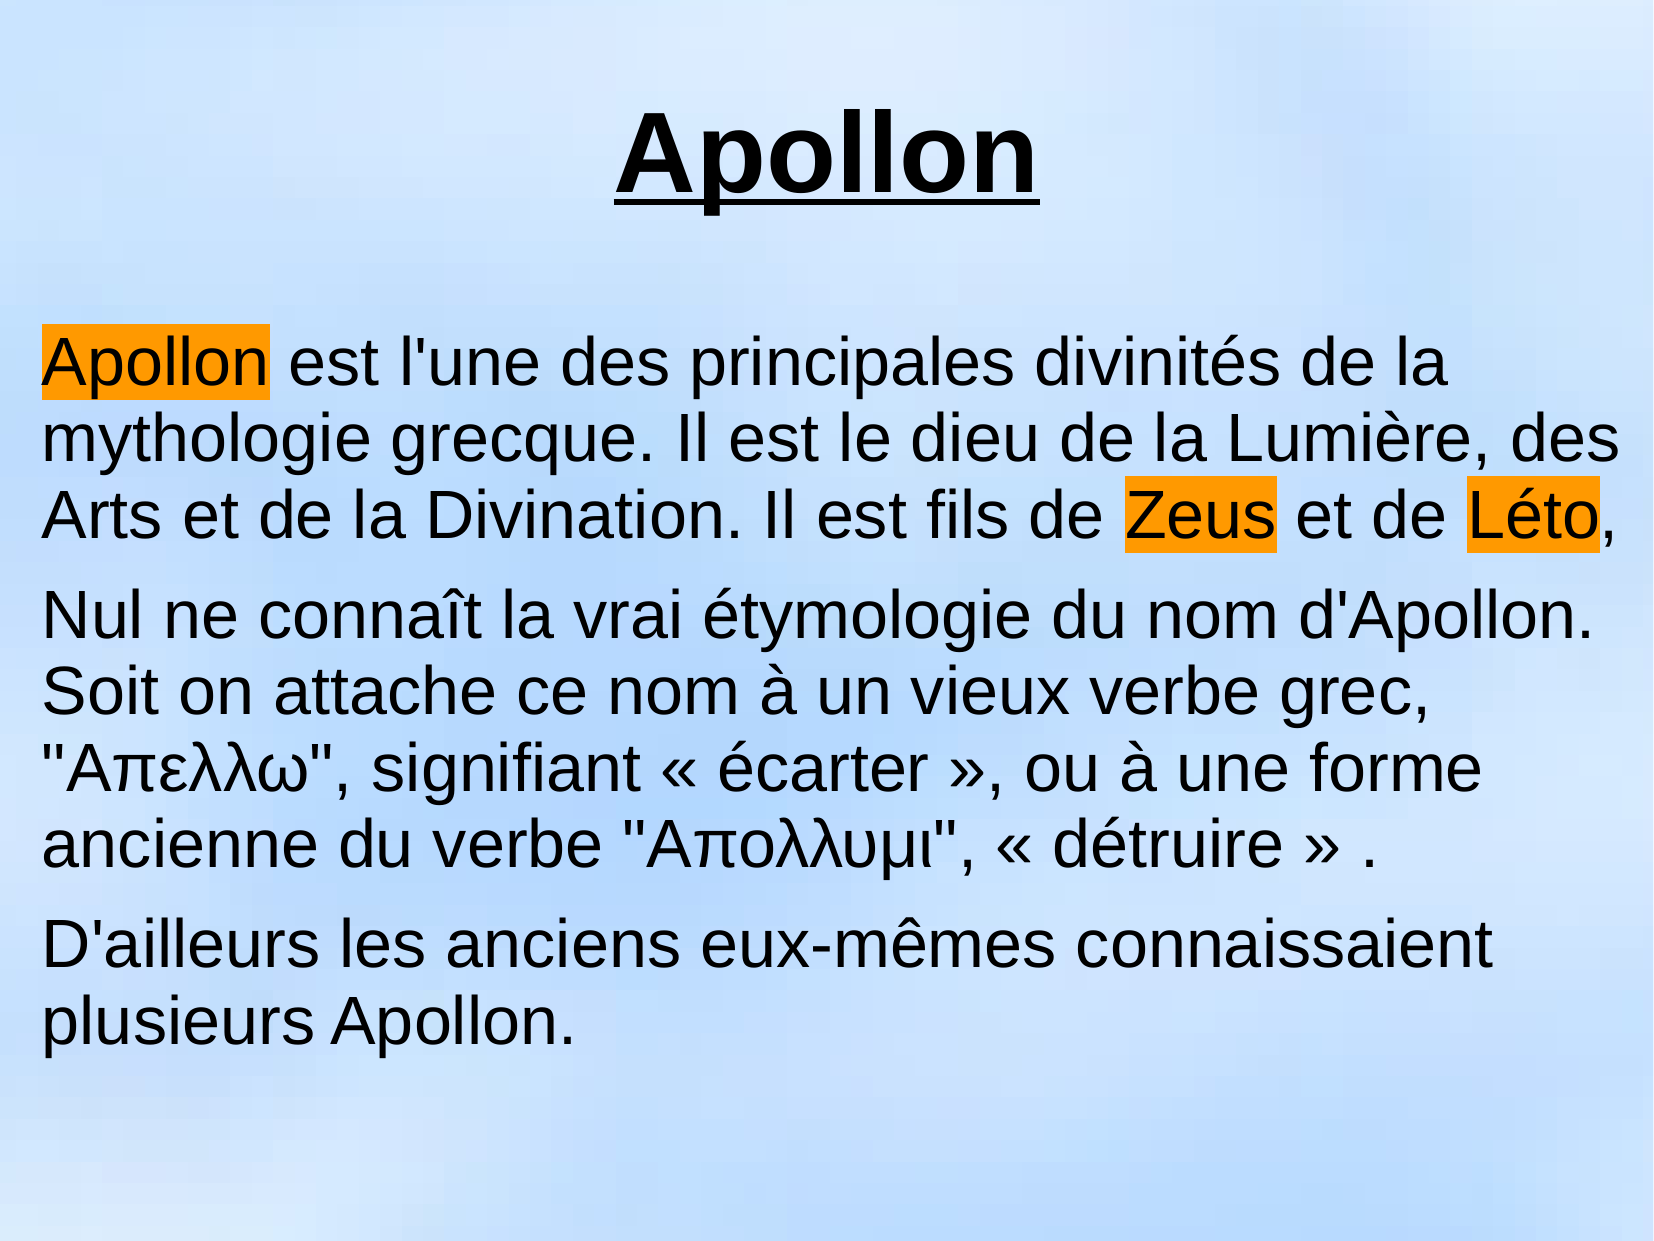

# Apollon
Apollon est l'une des principales divinités de la mythologie grecque. Il est le dieu de la Lumière, des Arts et de la Divination. Il est fils de Zeus et de Léto,
Nul ne connaît la vrai étymologie du nom d'Apollon. Soit on attache ce nom à un vieux verbe grec, "Απελλω", signifiant « écarter », ou à une forme ancienne du verbe "Απολλυμι", « détruire » .
D'ailleurs les anciens eux-mêmes connaissaient plusieurs Apollon.